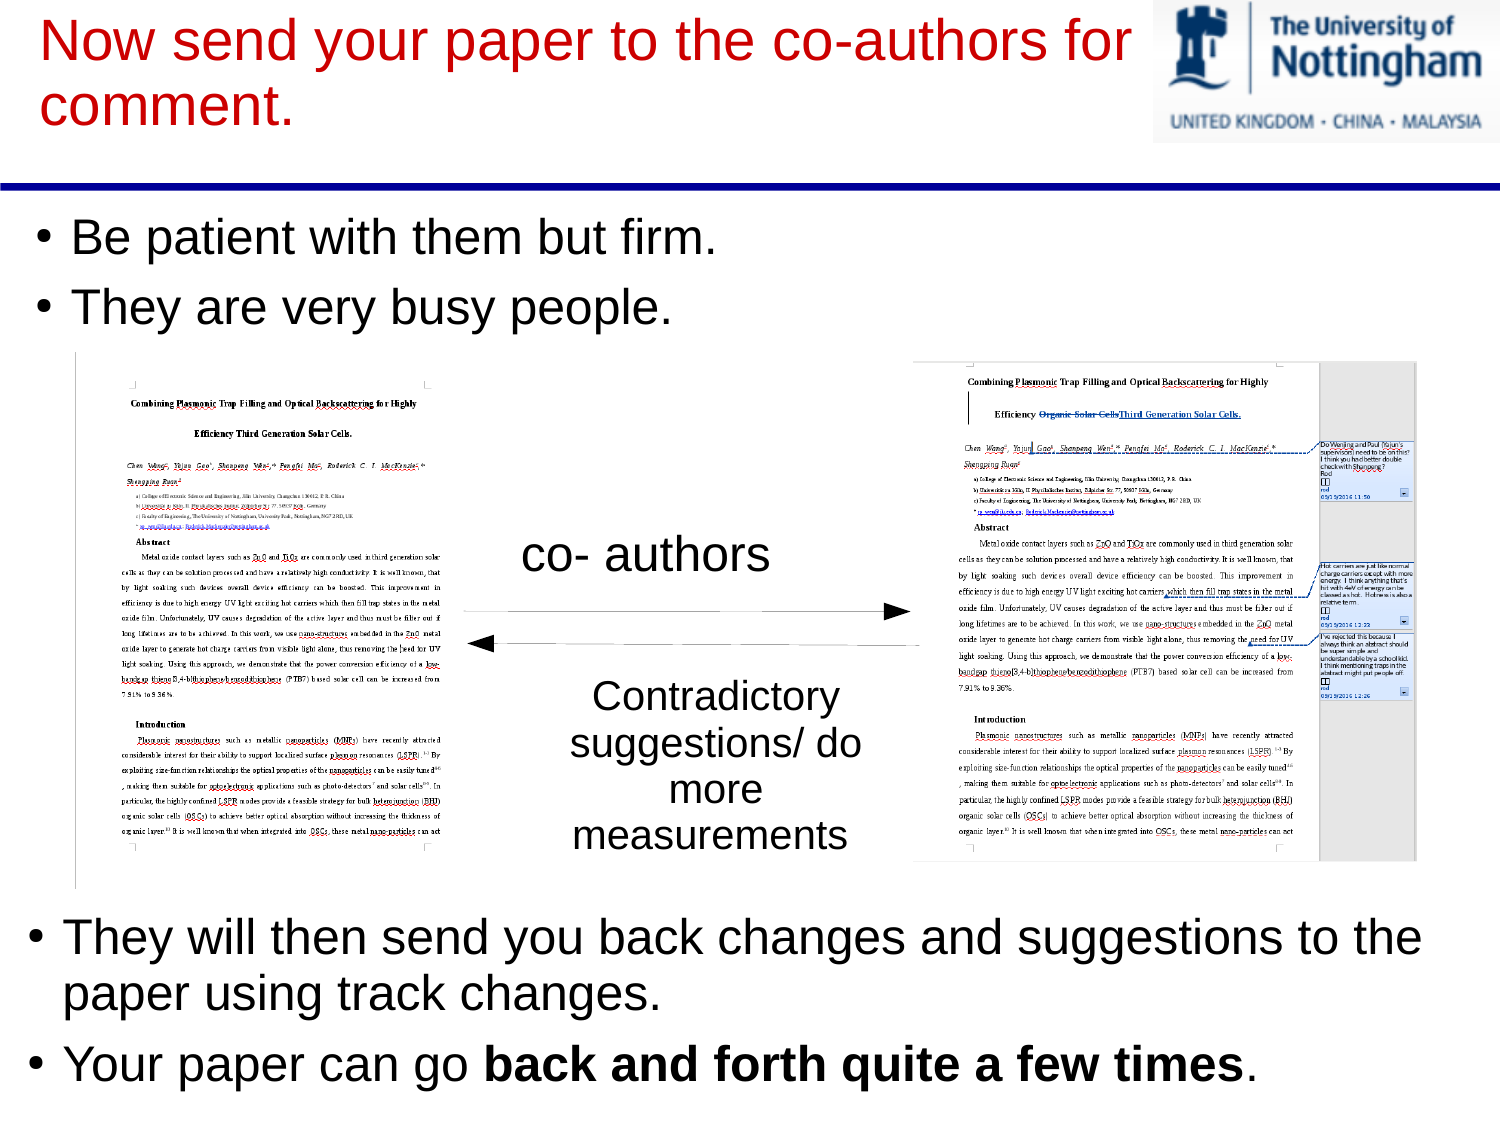

Now send your paper to the co-authors for comment.
Be patient with them but firm.
They are very busy people.
co- authors
Contradictory suggestions/ do more measurements
They will then send you back changes and suggestions to the paper using track changes.
Your paper can go back and forth quite a few times.